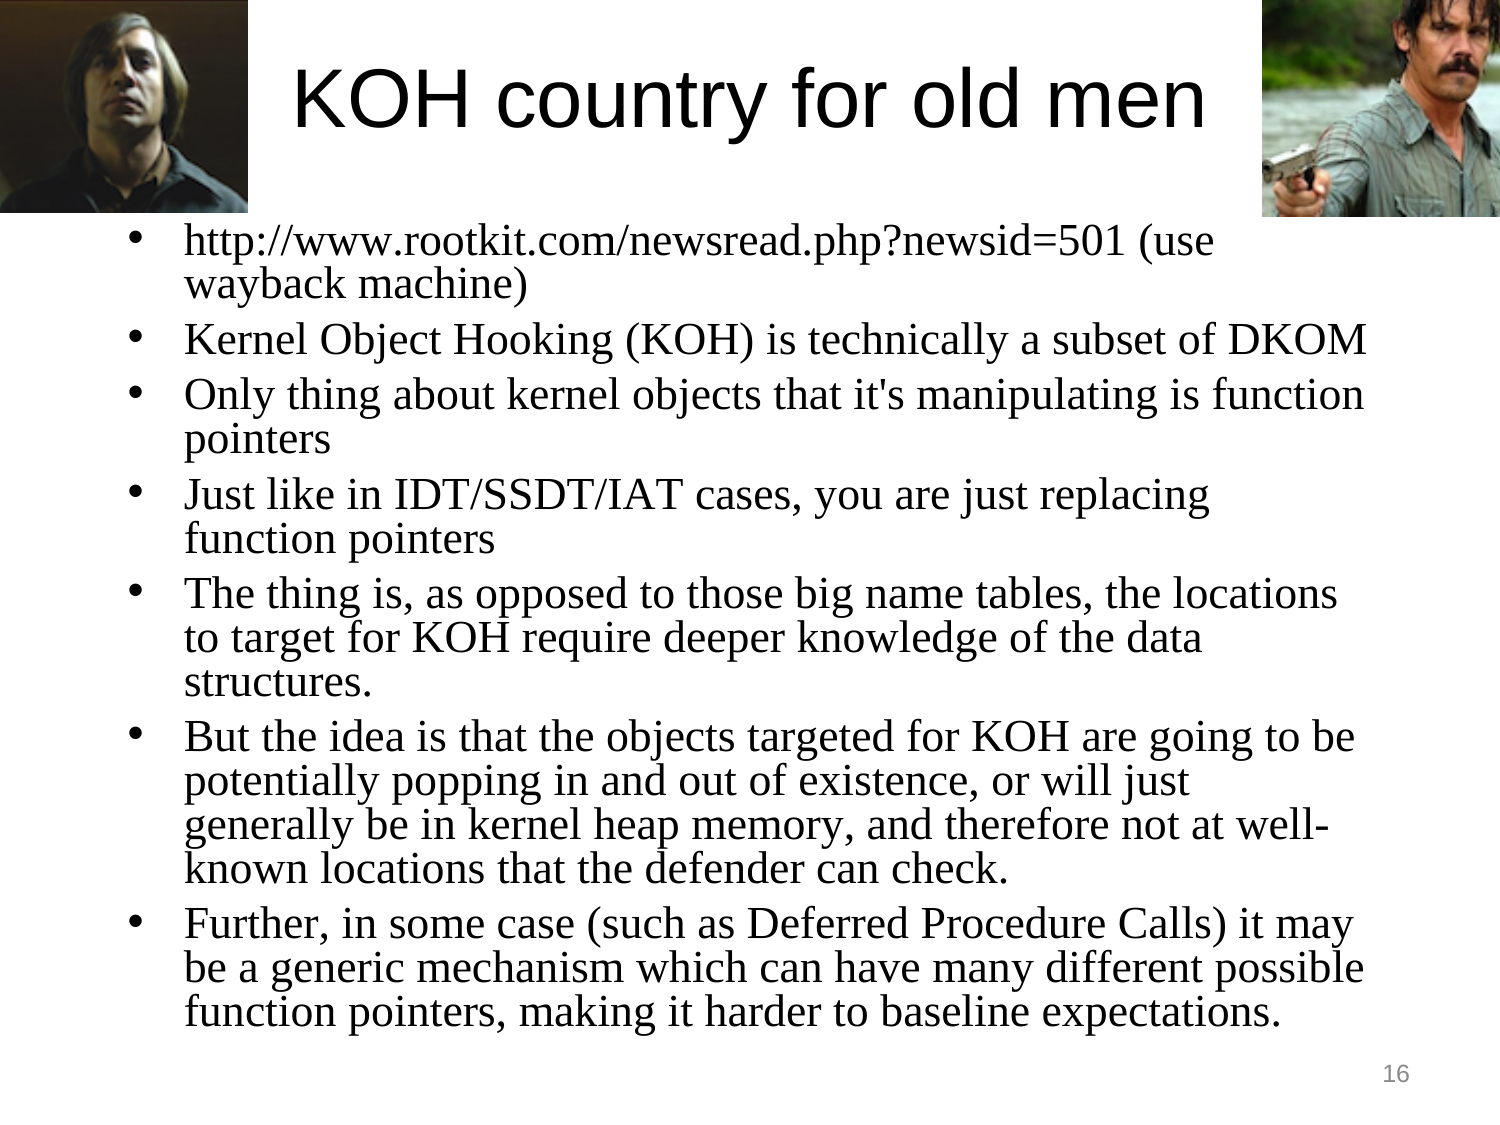

# KOH country for old men
http://www.rootkit.com/newsread.php?newsid=501 (use wayback machine)
Kernel Object Hooking (KOH) is technically a subset of DKOM
Only thing about kernel objects that it's manipulating is function pointers
Just like in IDT/SSDT/IAT cases, you are just replacing function pointers
The thing is, as opposed to those big name tables, the locations to target for KOH require deeper knowledge of the data structures.
But the idea is that the objects targeted for KOH are going to be potentially popping in and out of existence, or will just generally be in kernel heap memory, and therefore not at well-known locations that the defender can check.
Further, in some case (such as Deferred Procedure Calls) it may be a generic mechanism which can have many different possible function pointers, making it harder to baseline expectations.